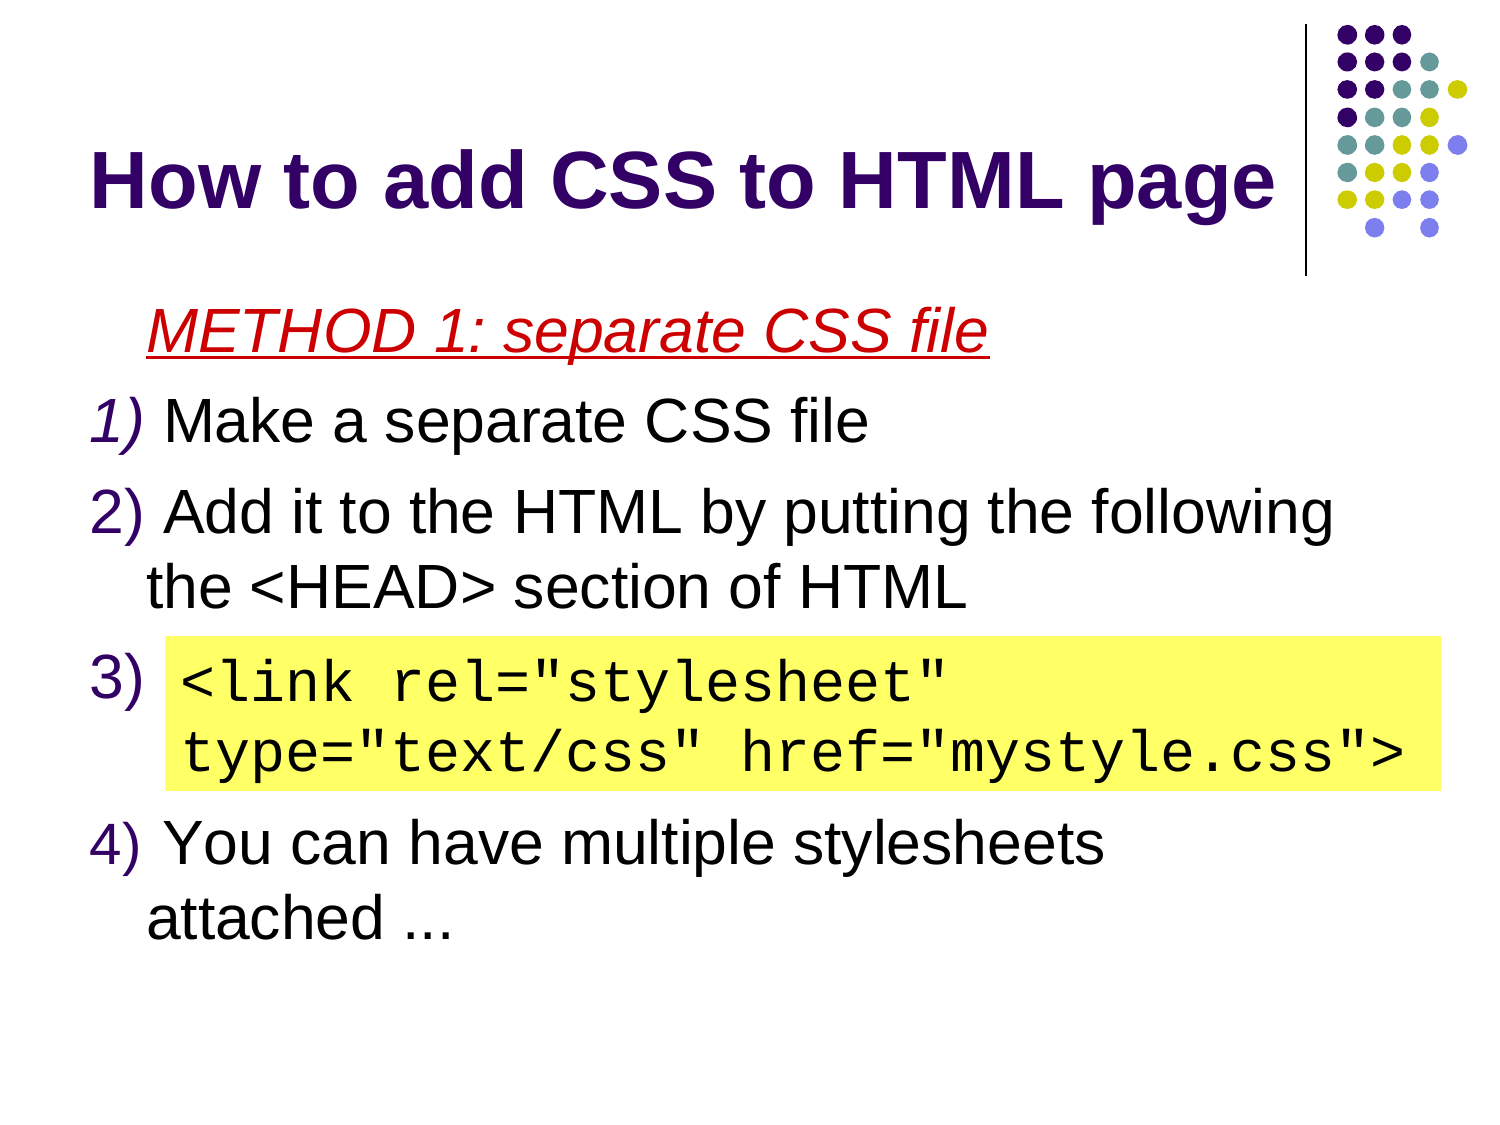

# How to add CSS to HTML page
METHOD 1: separate CSS file
 Make a separate CSS file
 Add it to the HTML by putting the following the <HEAD> section of HTML
 ...
 You can have multiple stylesheets attached ...
<link rel="stylesheet" type="text/css" href="mystyle.css">